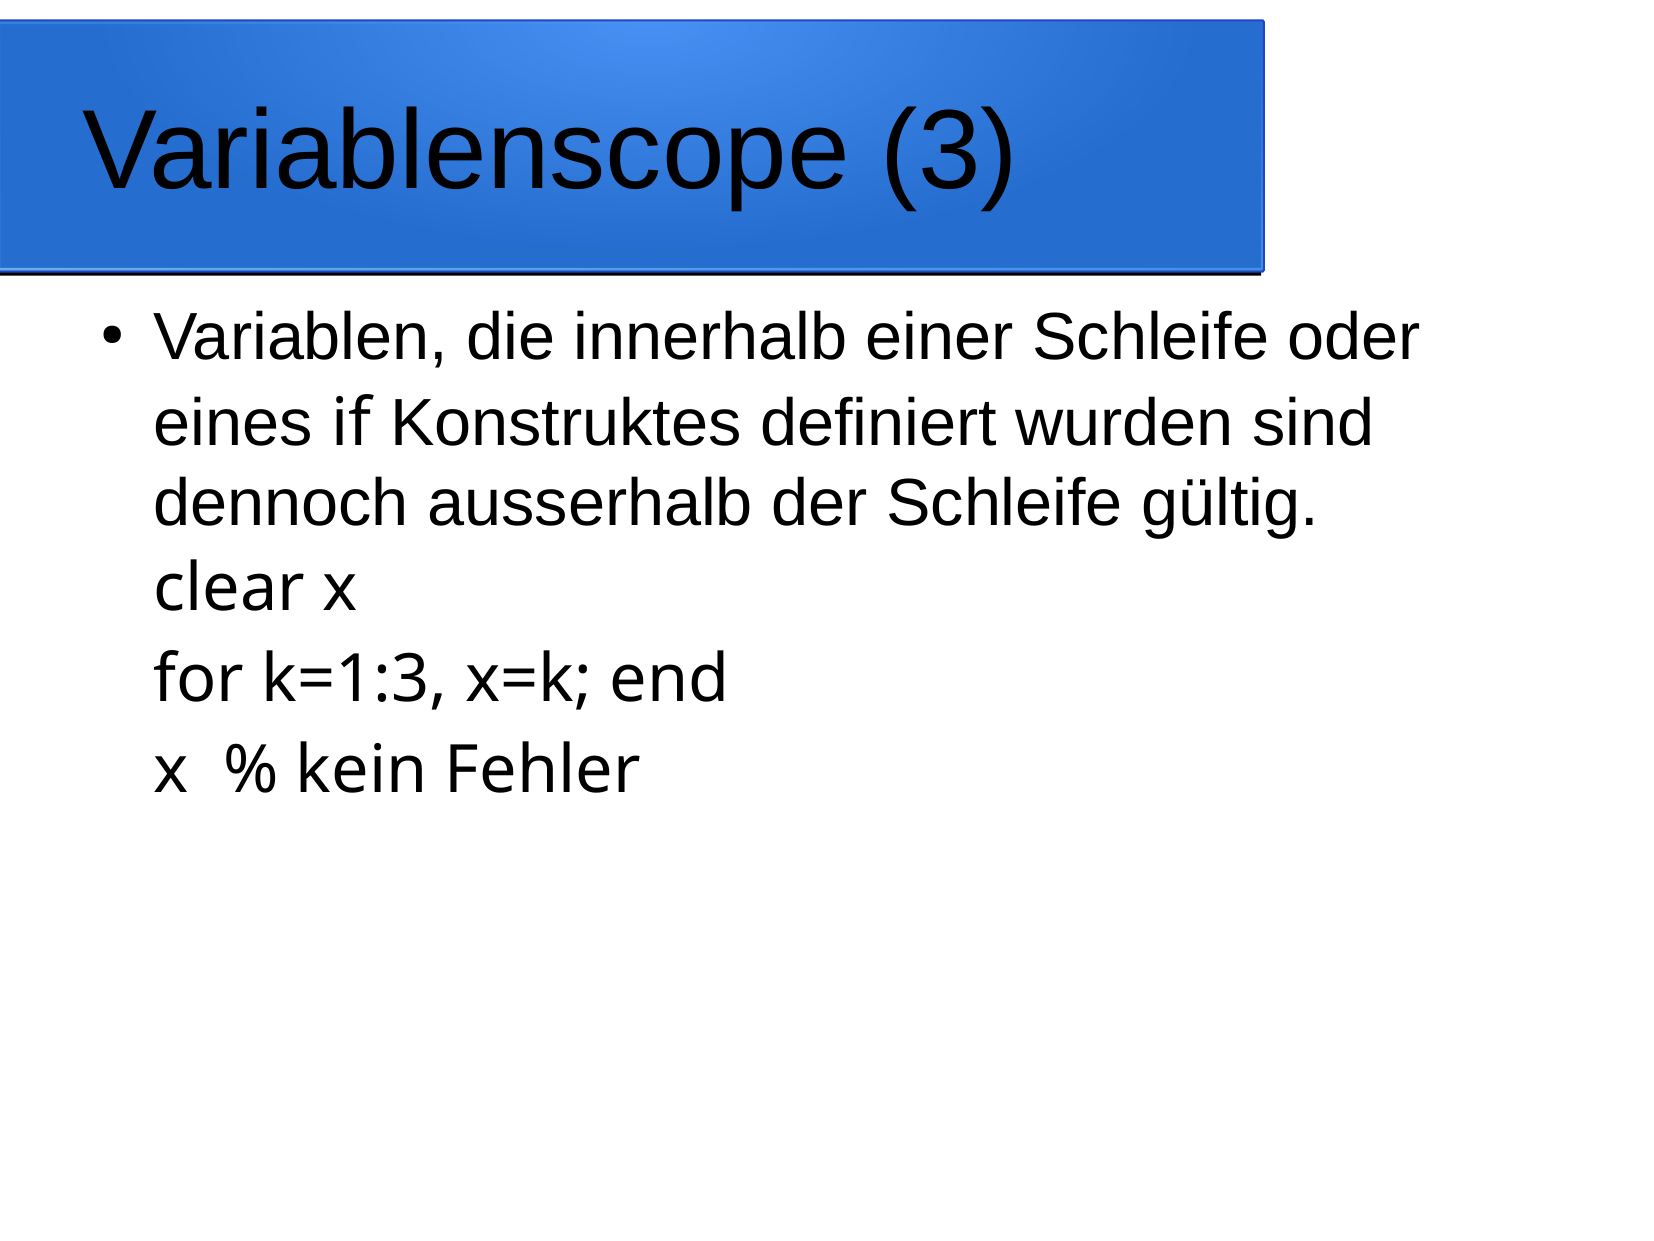

# Variablenscope (3)
Variablen, die innerhalb einer Schleife oder eines if Konstruktes definiert wurden sind dennoch ausserhalb der Schleife gültig.
clear x
for k=1:3, x=k; end
x % kein Fehler